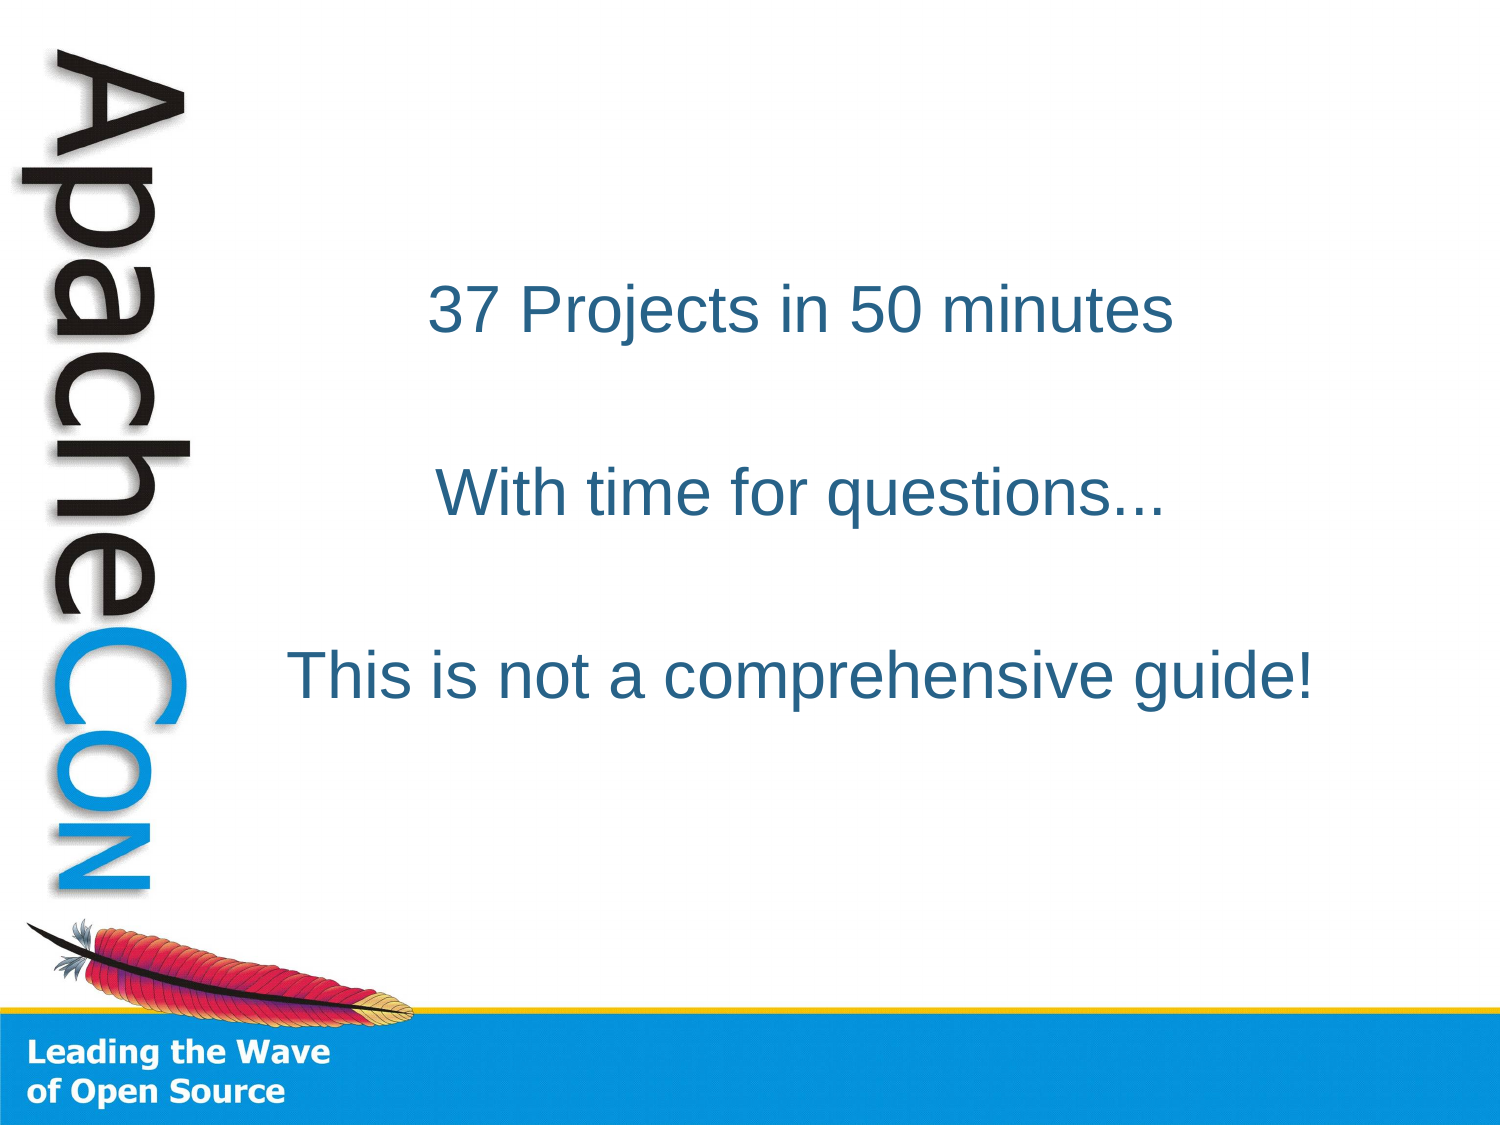

# 37 Projects in 50 minutes
With time for questions...
This is not a comprehensive guide!